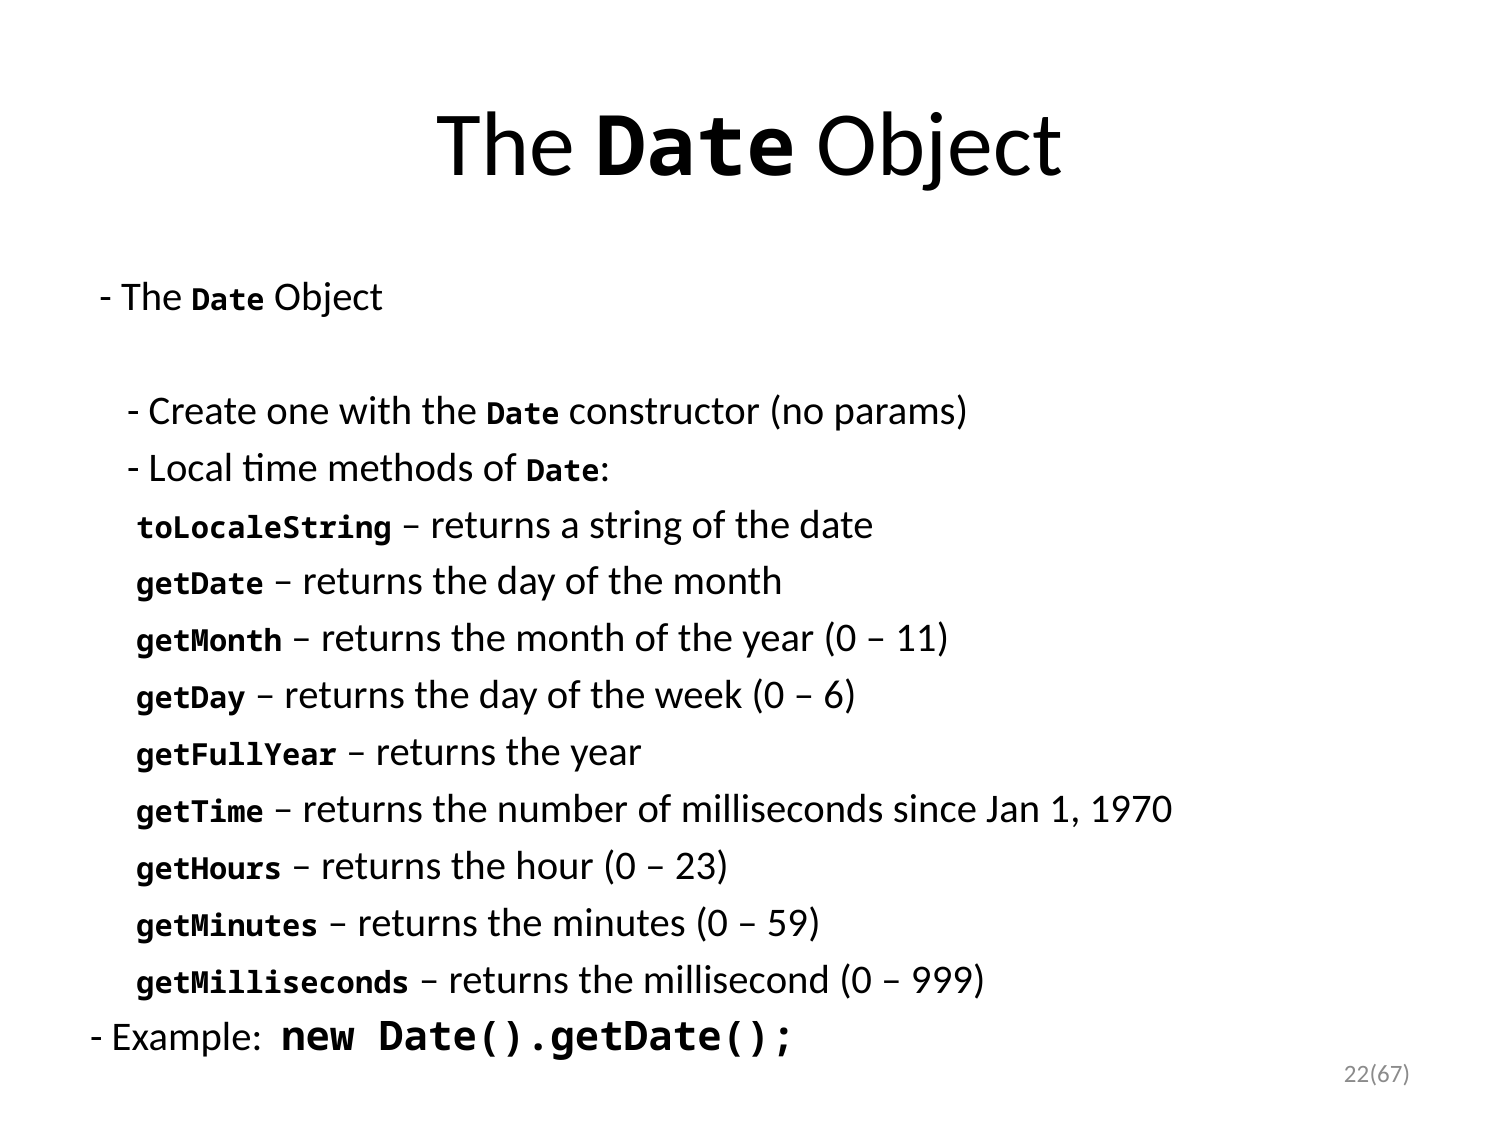

# The Date Object
 - The Date Object
 - Create one with the Date constructor (no params)
 - Local time methods of Date:
 toLocaleString – returns a string of the date
 getDate – returns the day of the month
 getMonth – returns the month of the year (0 – 11)
 getDay – returns the day of the week (0 – 6)
 getFullYear – returns the year
 getTime – returns the number of milliseconds since Jan 1, 1970
 getHours – returns the hour (0 – 23)
 getMinutes – returns the minutes (0 – 59)
 getMilliseconds – returns the millisecond (0 – 999)
- Example: new Date().getDate();
22